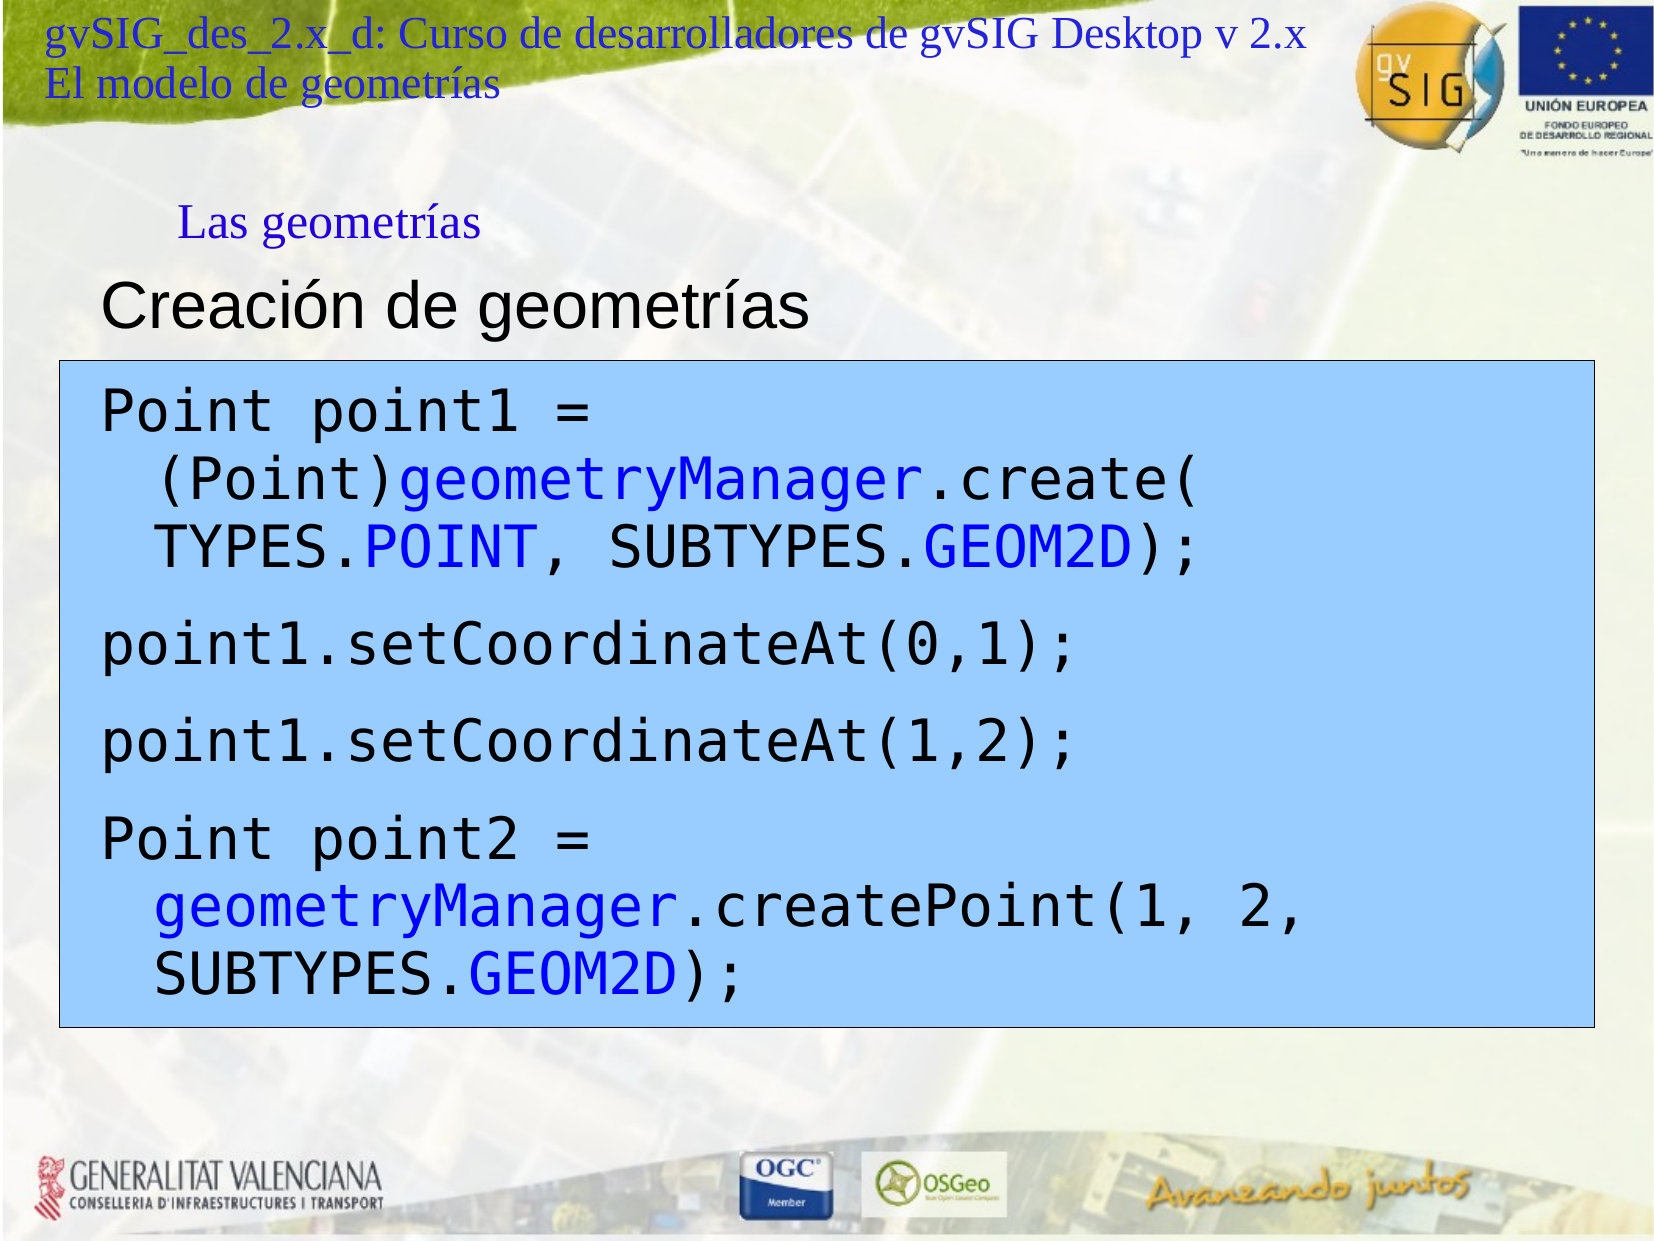

Las geometrías
# Creación de geometrías
Point point1 = (Point)geometryManager.create( TYPES.POINT, SUBTYPES.GEOM2D);
point1.setCoordinateAt(0,1);
point1.setCoordinateAt(1,2);
Point point2 = geometryManager.createPoint(1, 2, SUBTYPES.GEOM2D);